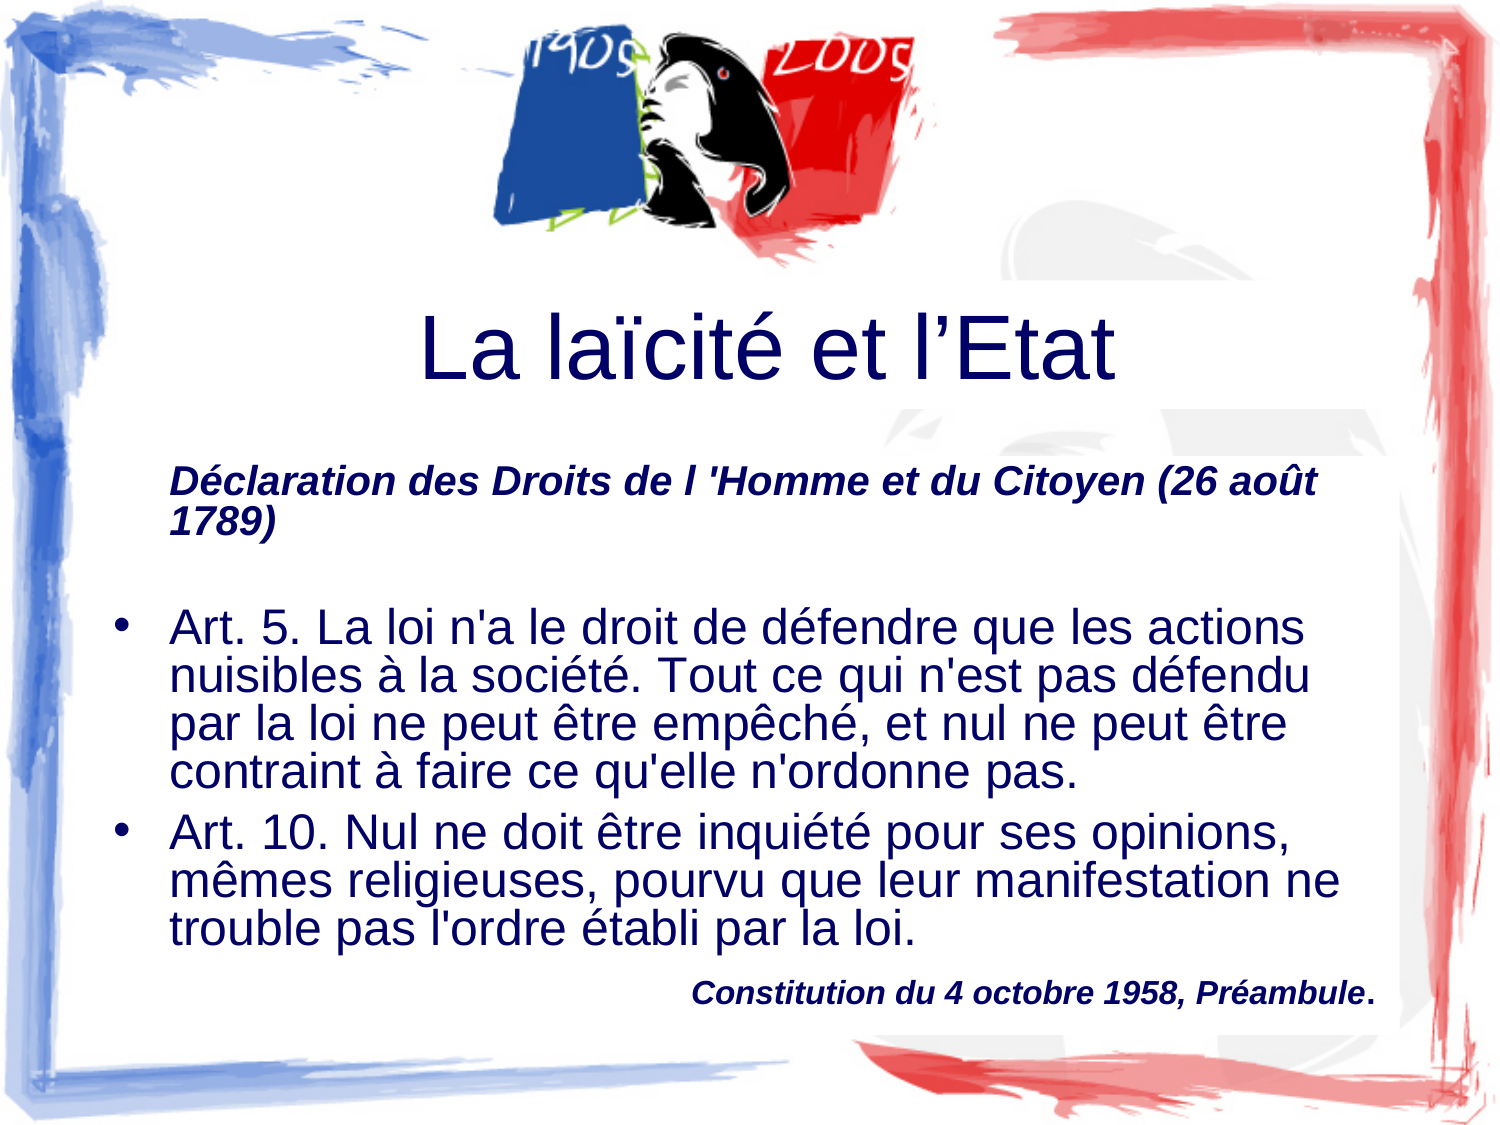

# La laïcité et l’Etat
	Déclaration des Droits de l 'Homme et du Citoyen (26 août 1789)
Art. 5. La loi n'a le droit de défendre que les actions nuisibles à la société. Tout ce qui n'est pas défendu par la loi ne peut être empêché, et nul ne peut être contraint à faire ce qu'elle n'ordonne pas.
Art. 10. Nul ne doit être inquiété pour ses opinions, mêmes religieuses, pourvu que leur manifestation ne trouble pas l'ordre établi par la loi.
Constitution du 4 octobre 1958, Préambule.